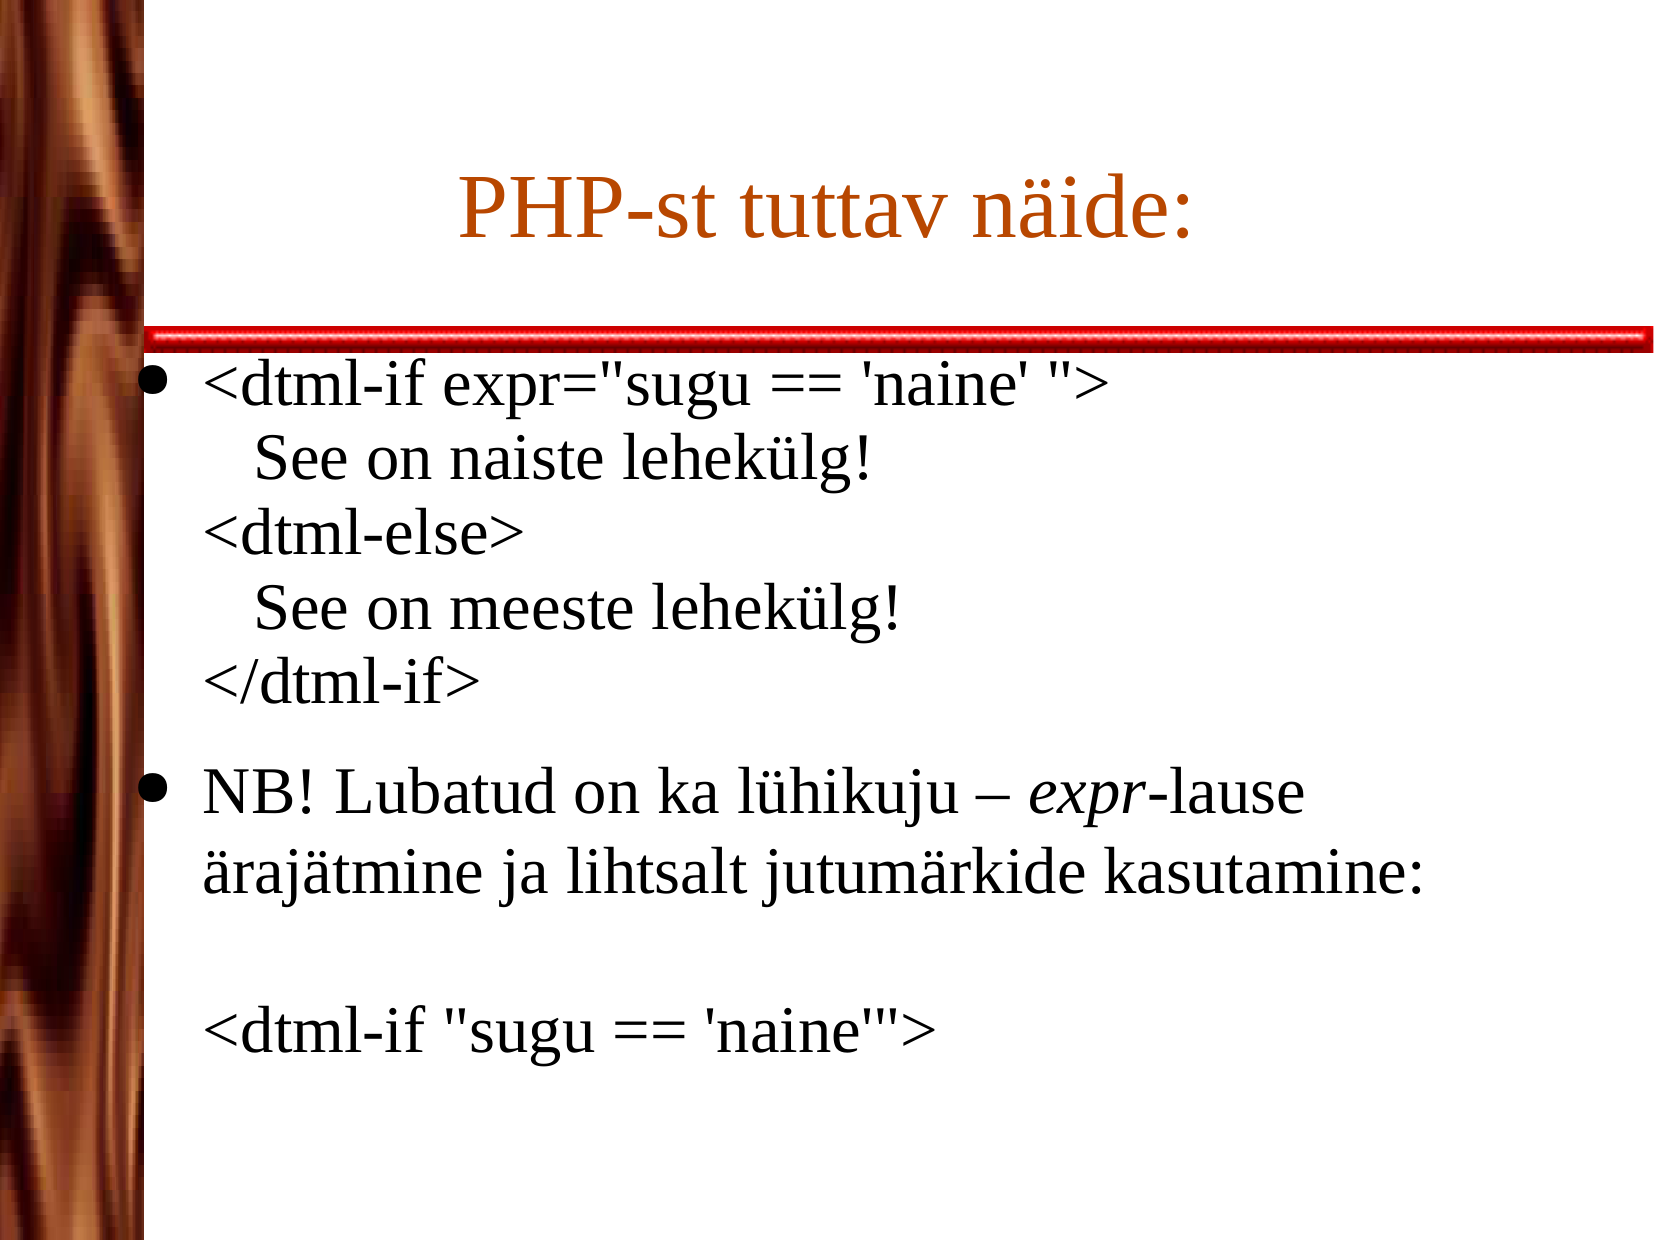

# PHP-st tuttav näide:
<dtml-if expr="sugu == 'naine' ">
 See on naiste lehekülg!
<dtml-else>
 See on meeste lehekülg!
</dtml-if>
NB! Lubatud on ka lühikuju – expr-lause ärajätmine ja lihtsalt jutumärkide kasutamine:
<dtml-if "sugu == 'naine'">